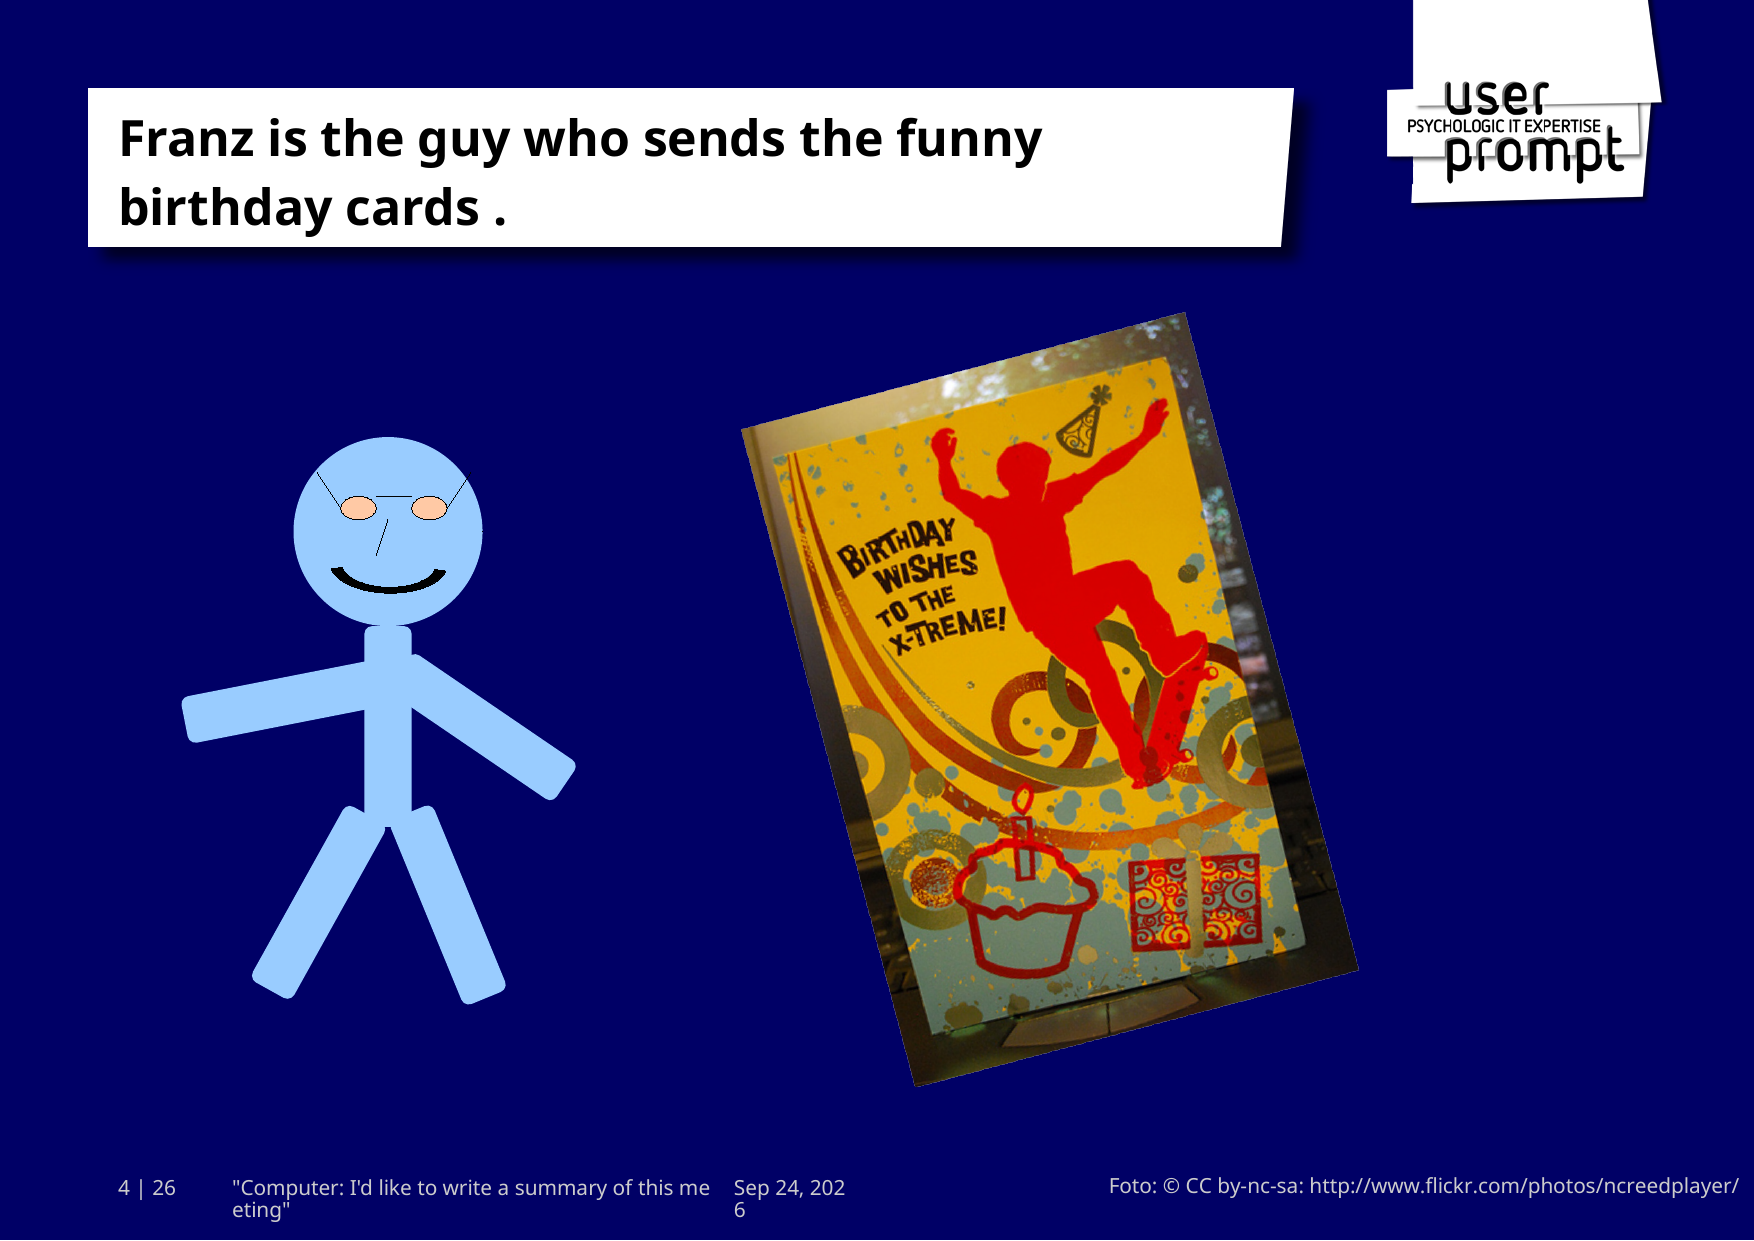

# Franz is the guy who sends the funny birthday cards .
4
"Computer: I'd like to write a summary of this meeting"
Foto: © CC by-nc-sa: http://www.flickr.com/photos/ncreedplayer/